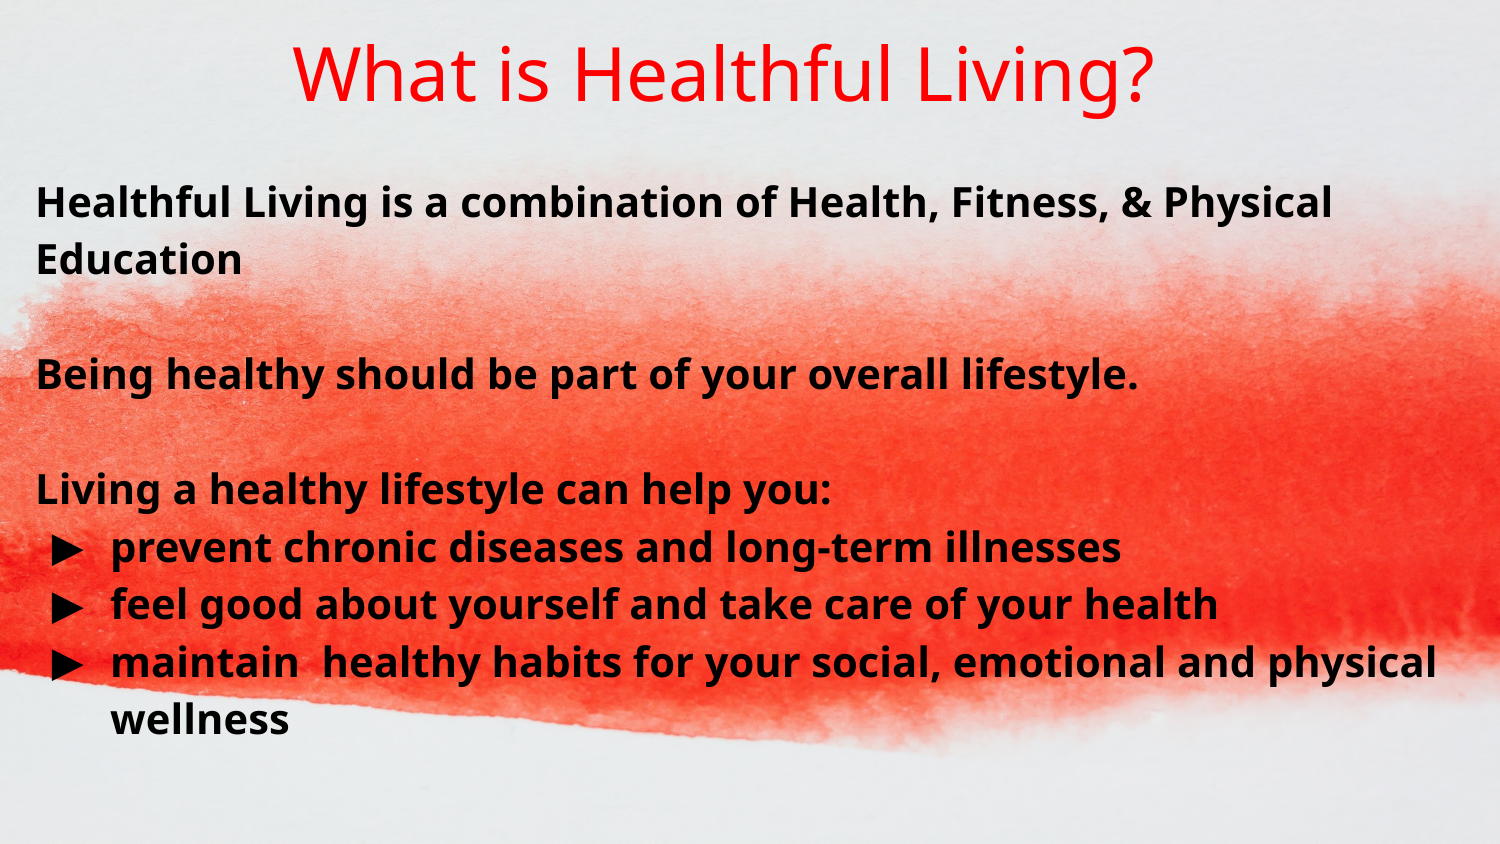

# What is Healthful Living?
Healthful Living is a combination of Health, Fitness, & Physical Education
Being healthy should be part of your overall lifestyle.
Living a healthy lifestyle can help you:
prevent chronic diseases and long-term illnesses
feel good about yourself and take care of your health
maintain healthy habits for your social, emotional and physical wellness